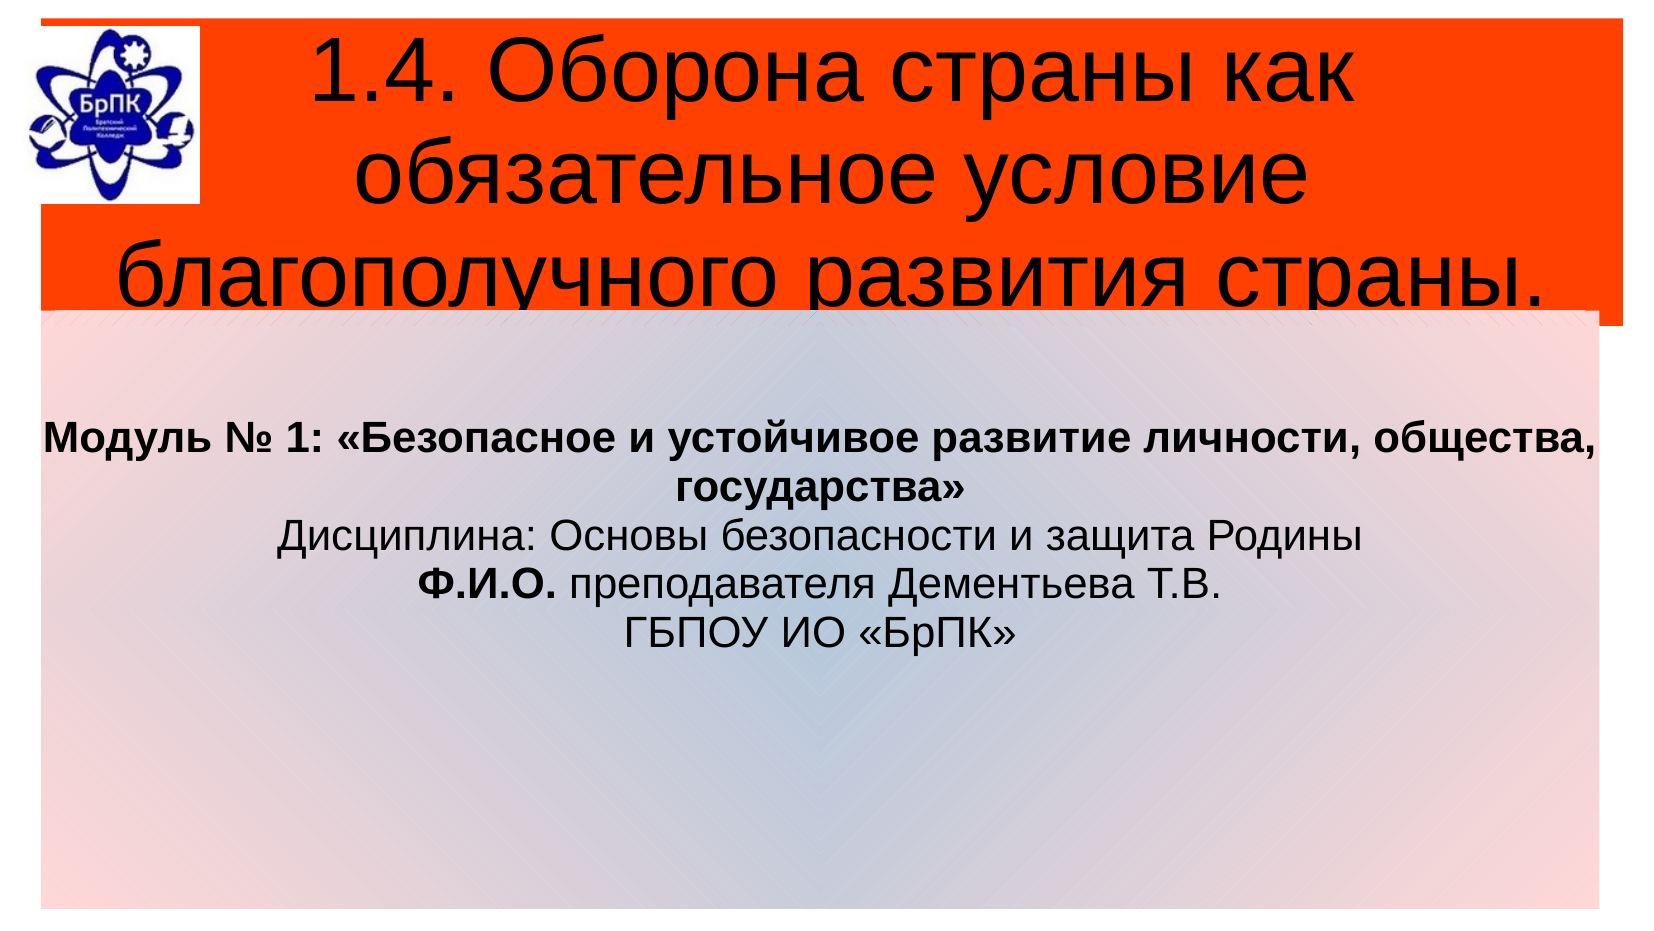

# 1.4. Оборона страны как обязательное условие благополучного развития страны.
Модуль № 1: «Безопасное и устойчивое развитие личности, общества, государства»
Дисциплина: Основы безопасности и защита Родины
Ф.И.О. преподавателя Дементьева Т.В.
ГБПОУ ИО «БрПК»